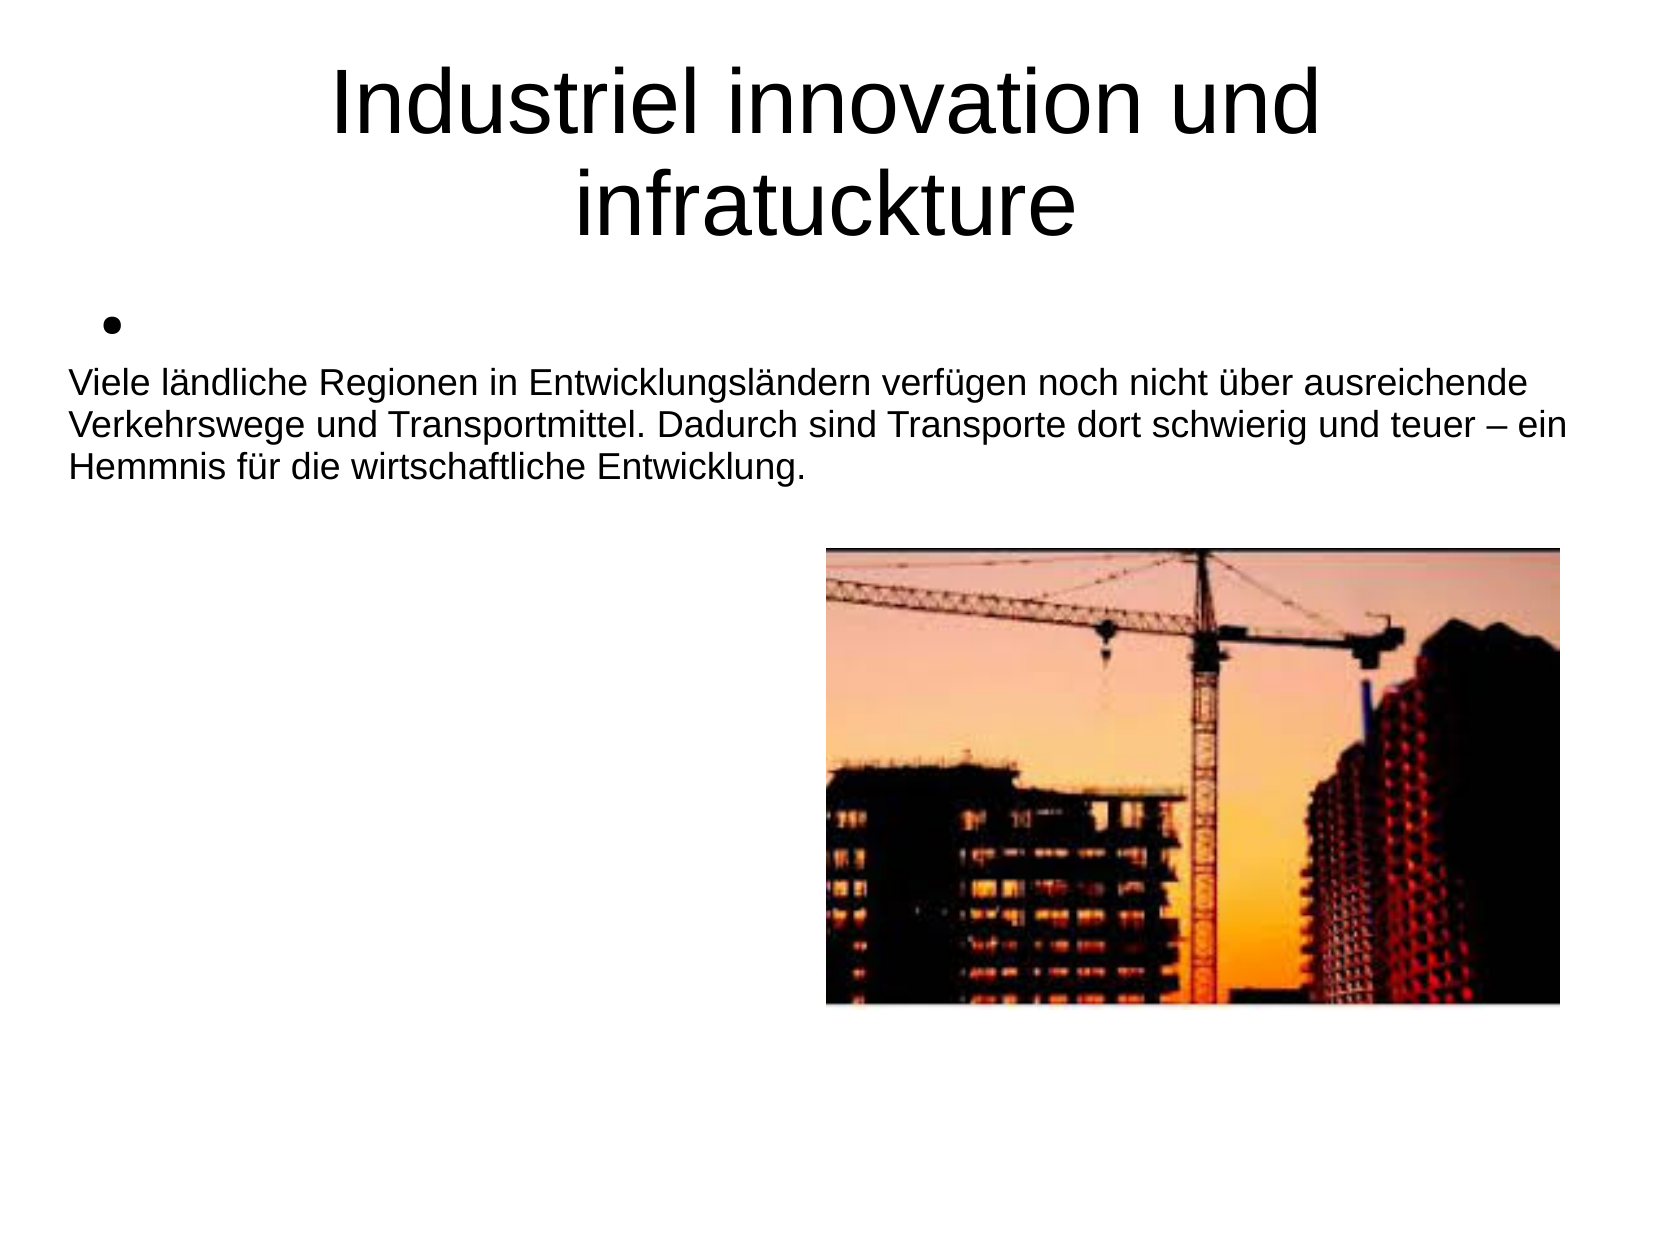

# Industriel innovation und infratuckture
Viele ländliche Regionen in Entwicklungsländern verfügen noch nicht über ausreichende Verkehrswege und Transportmittel. Dadurch sind Transporte dort schwierig und teuer – ein Hemmnis für die wirtschaftliche Entwicklung.